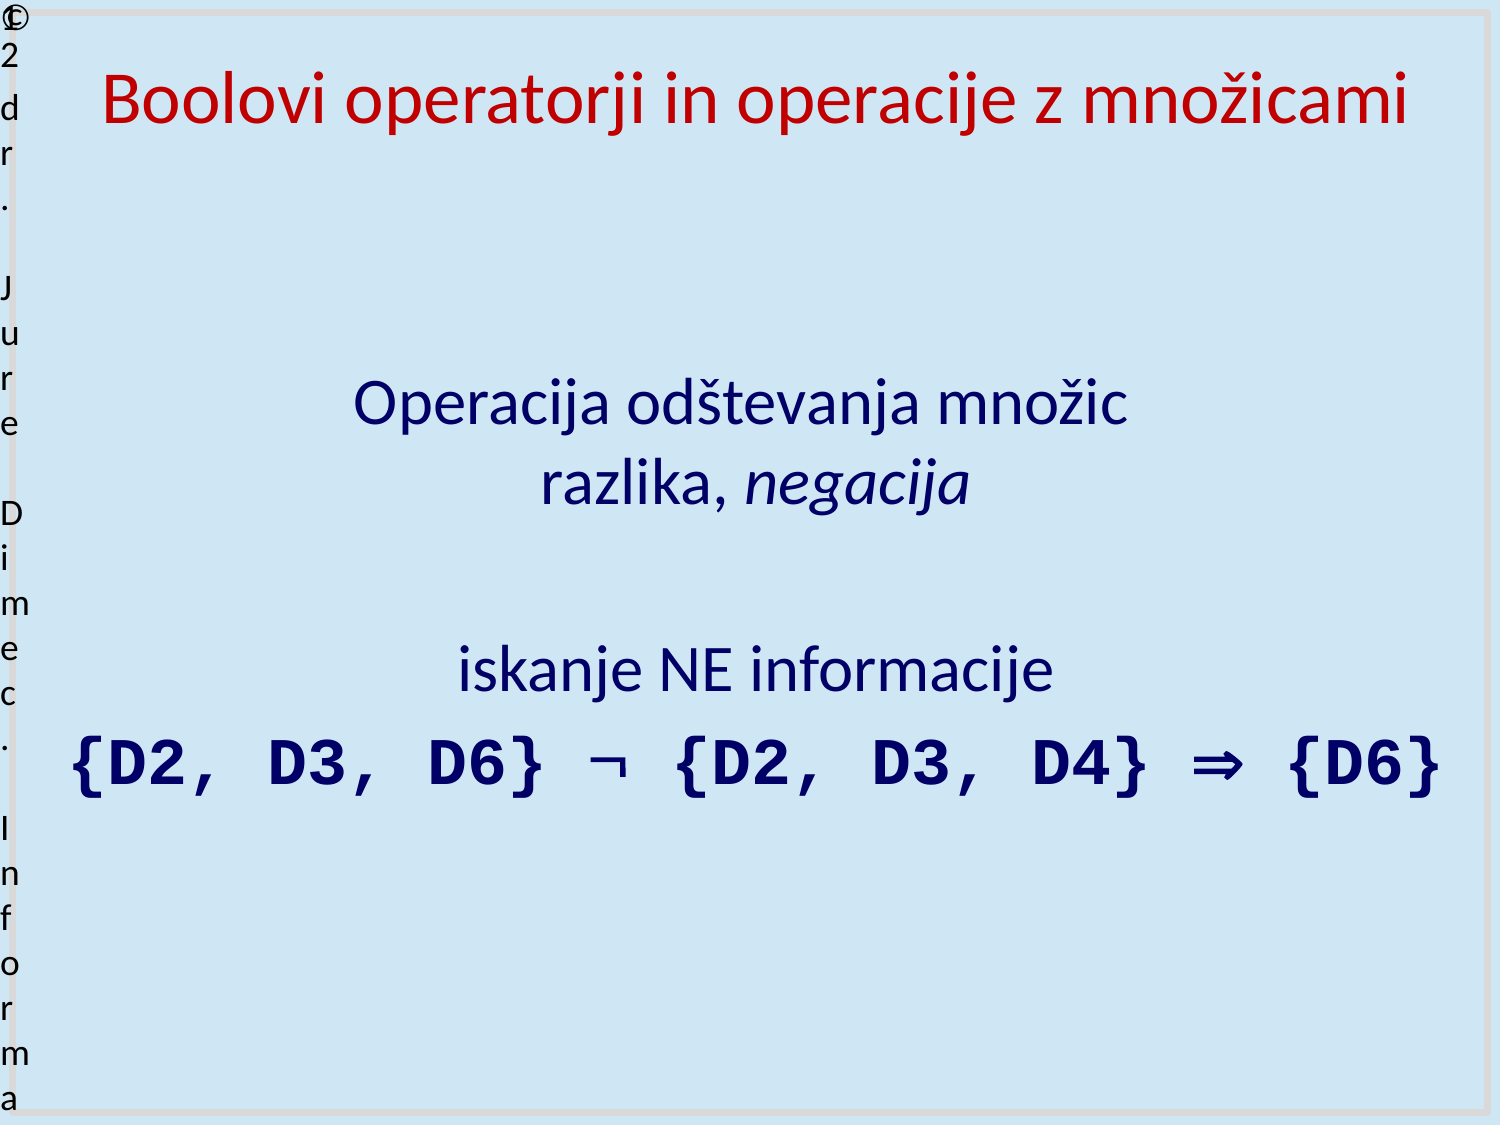

© dr. Jure Dimec. Informacijski viri na Internetu (2012 / 13). Iskalni modeli.
# Boolovi operatorji in operacije z množicami
Operacija odštevanja množic
razlika, negacija
iskanje NE informacije
{D2, D3, D6}  {D2, D3, D4}  {D6}